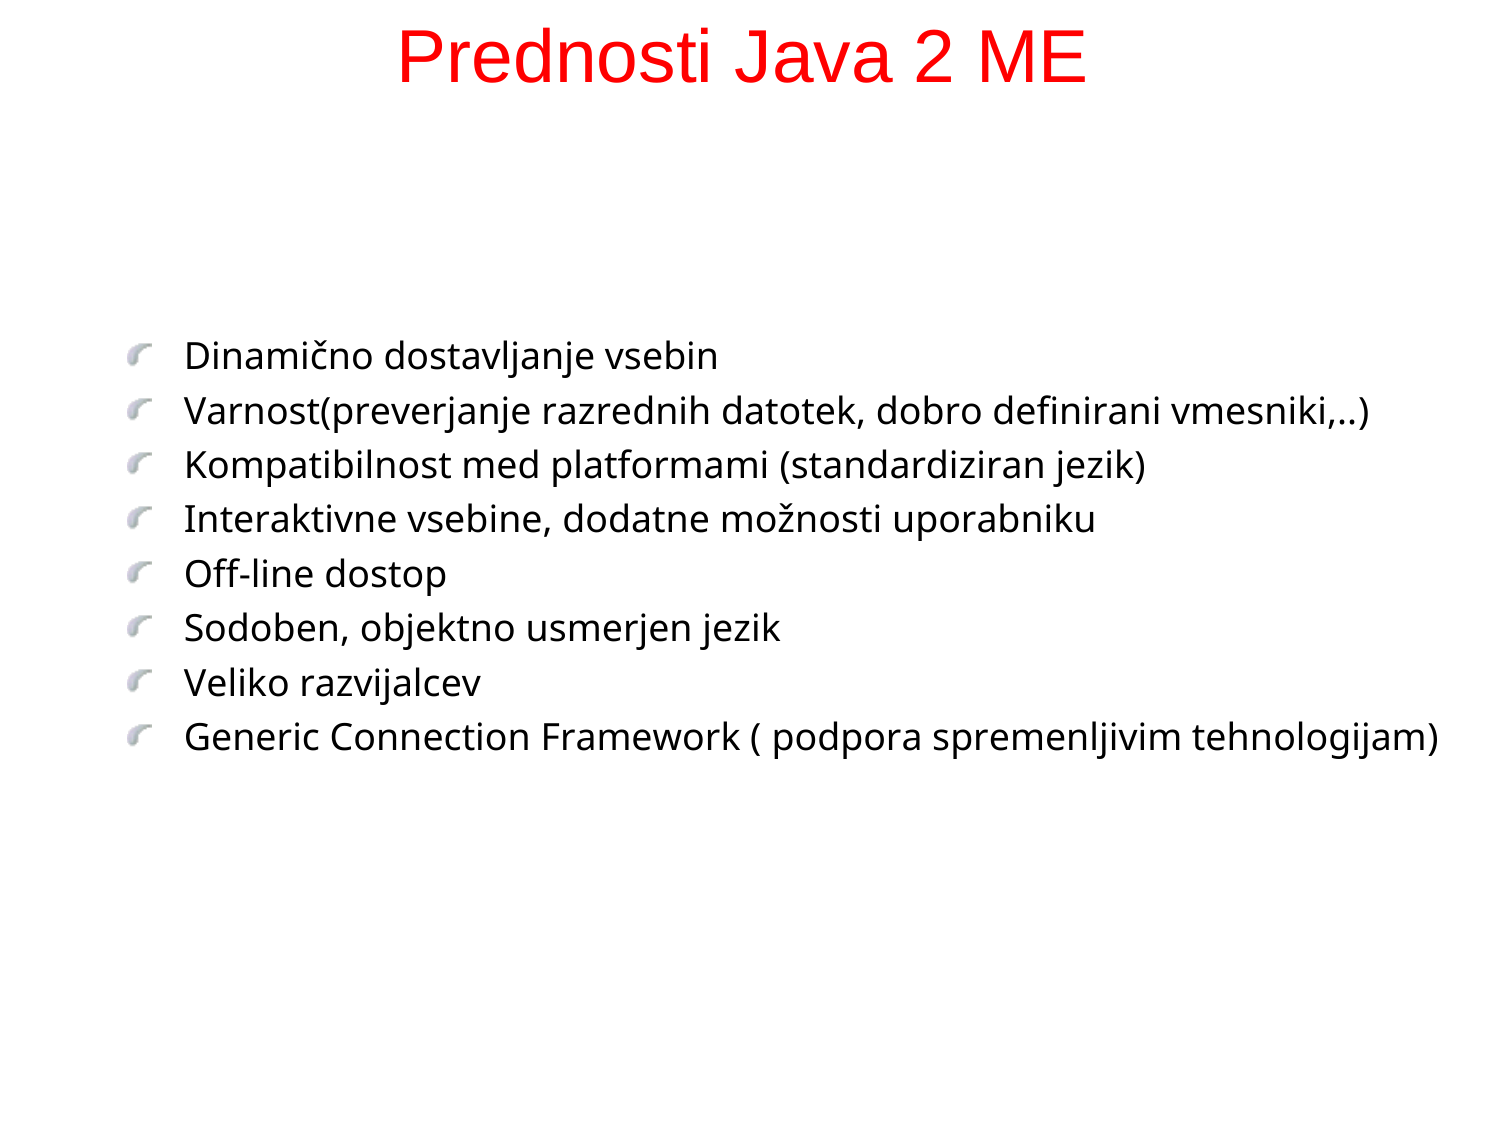

# Prednosti Java 2 ME
Dinamično dostavljanje vsebin
Varnost(preverjanje razrednih datotek, dobro definirani vmesniki,..)
Kompatibilnost med platformami (standardiziran jezik)
Interaktivne vsebine, dodatne možnosti uporabniku
Off-line dostop
Sodoben, objektno usmerjen jezik
Veliko razvijalcev
Generic Connection Framework ( podpora spremenljivim tehnologijam)